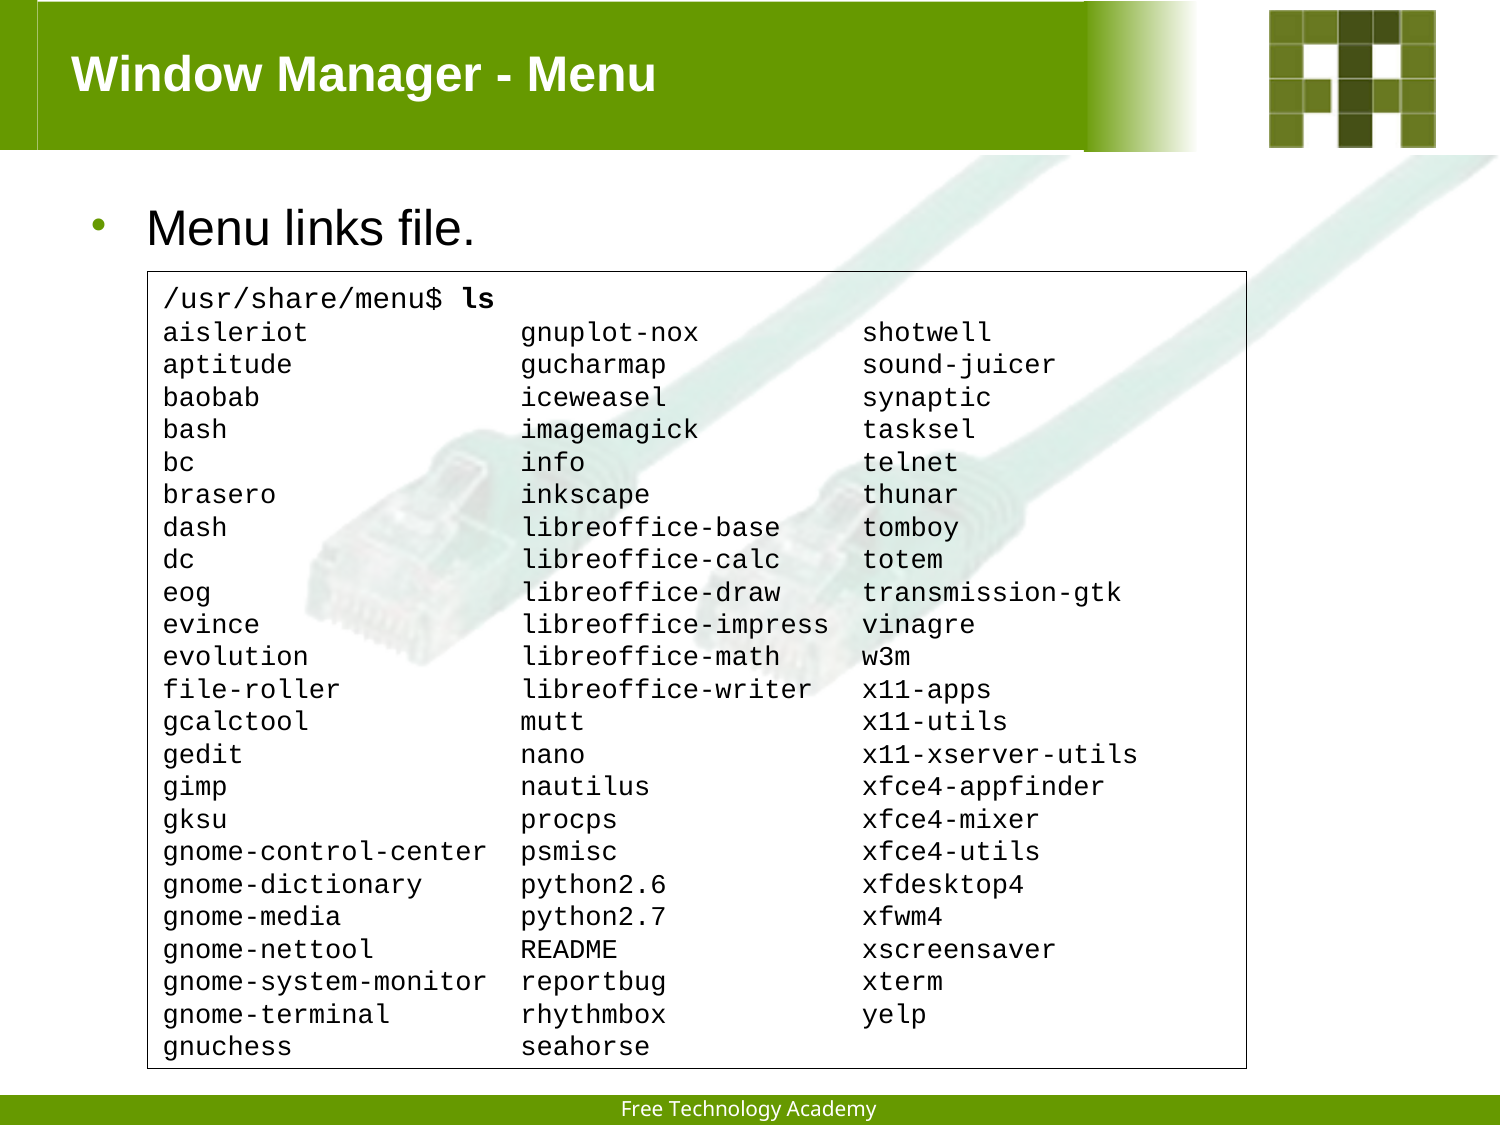

Window Manager - Menu
# Menu links file.
/usr/share/menu$ ls
aisleriot gnuplot-nox shotwell
aptitude gucharmap sound-juicer
baobab iceweasel synaptic
bash imagemagick tasksel
bc info telnet
brasero inkscape thunar
dash libreoffice-base tomboy
dc libreoffice-calc totem
eog libreoffice-draw transmission-gtk
evince libreoffice-impress vinagre
evolution libreoffice-math w3m
file-roller libreoffice-writer x11-apps
gcalctool mutt x11-utils
gedit nano x11-xserver-utils
gimp nautilus xfce4-appfinder
gksu procps xfce4-mixer
gnome-control-center psmisc xfce4-utils
gnome-dictionary python2.6 xfdesktop4
gnome-media python2.7 xfwm4
gnome-nettool README xscreensaver
gnome-system-monitor reportbug xterm
gnome-terminal rhythmbox yelp
gnuchess seahorse